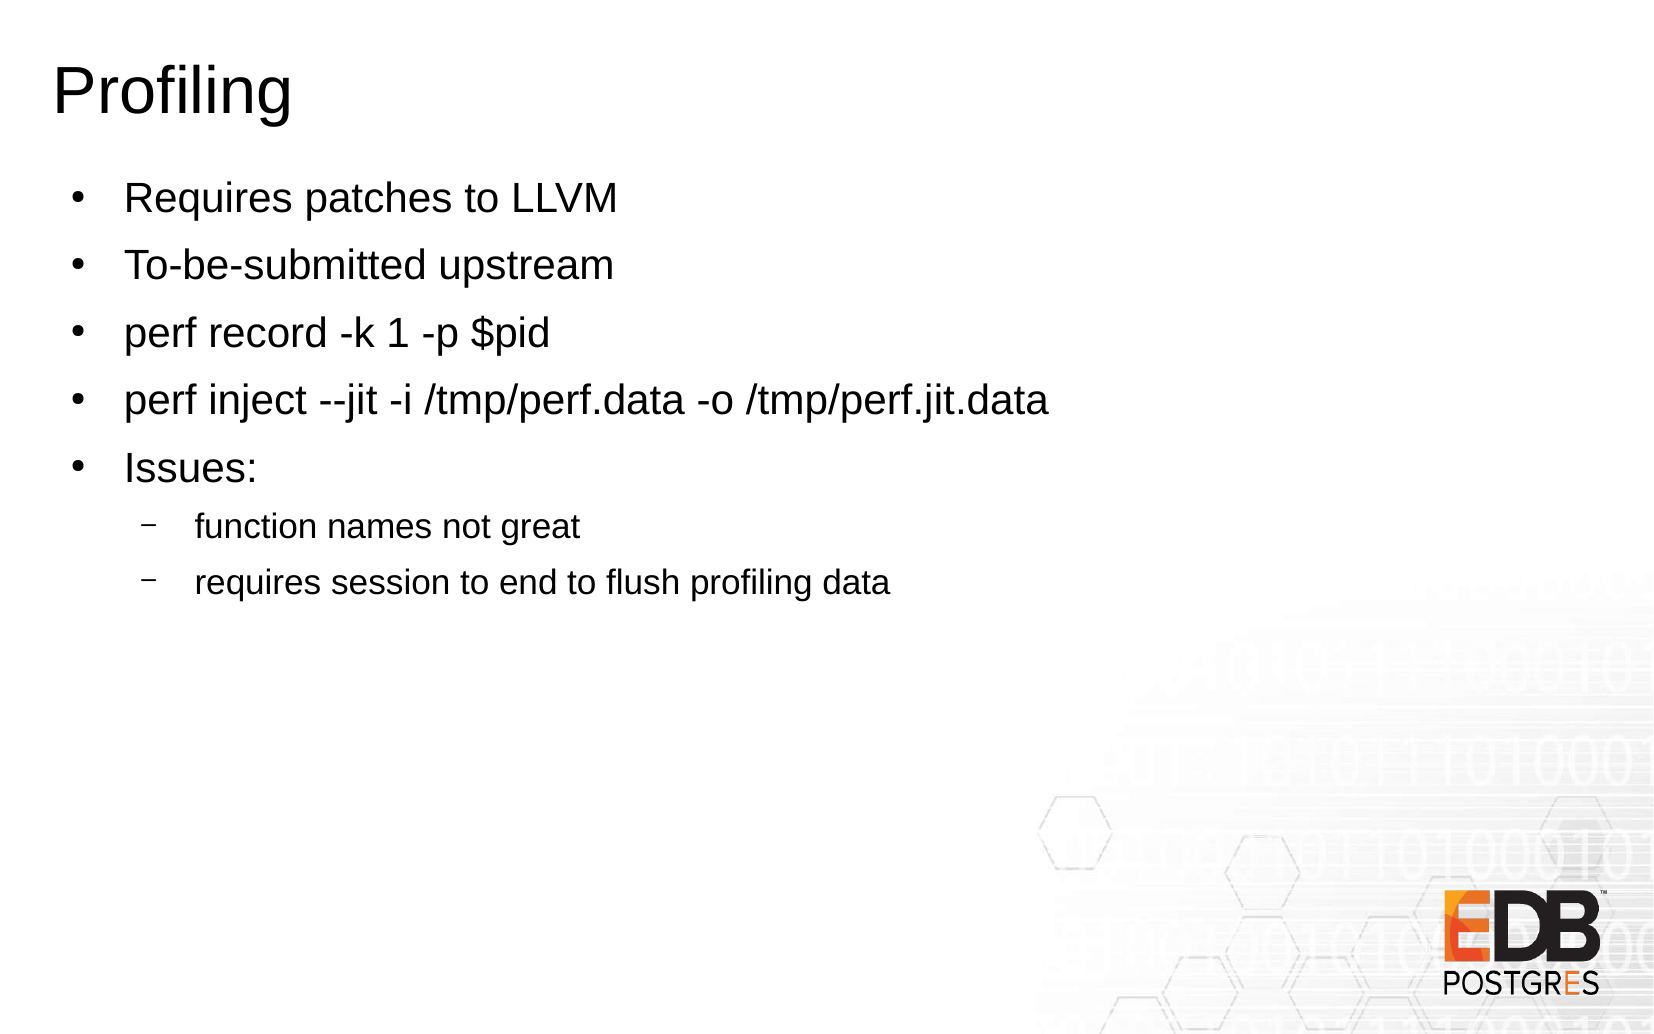

# Profiling
Requires patches to LLVM
To-be-submitted upstream
perf record -k 1 -p $pid
perf inject --jit -i /tmp/perf.data -o /tmp/perf.jit.data
Issues:
function names not great
requires session to end to flush profiling data